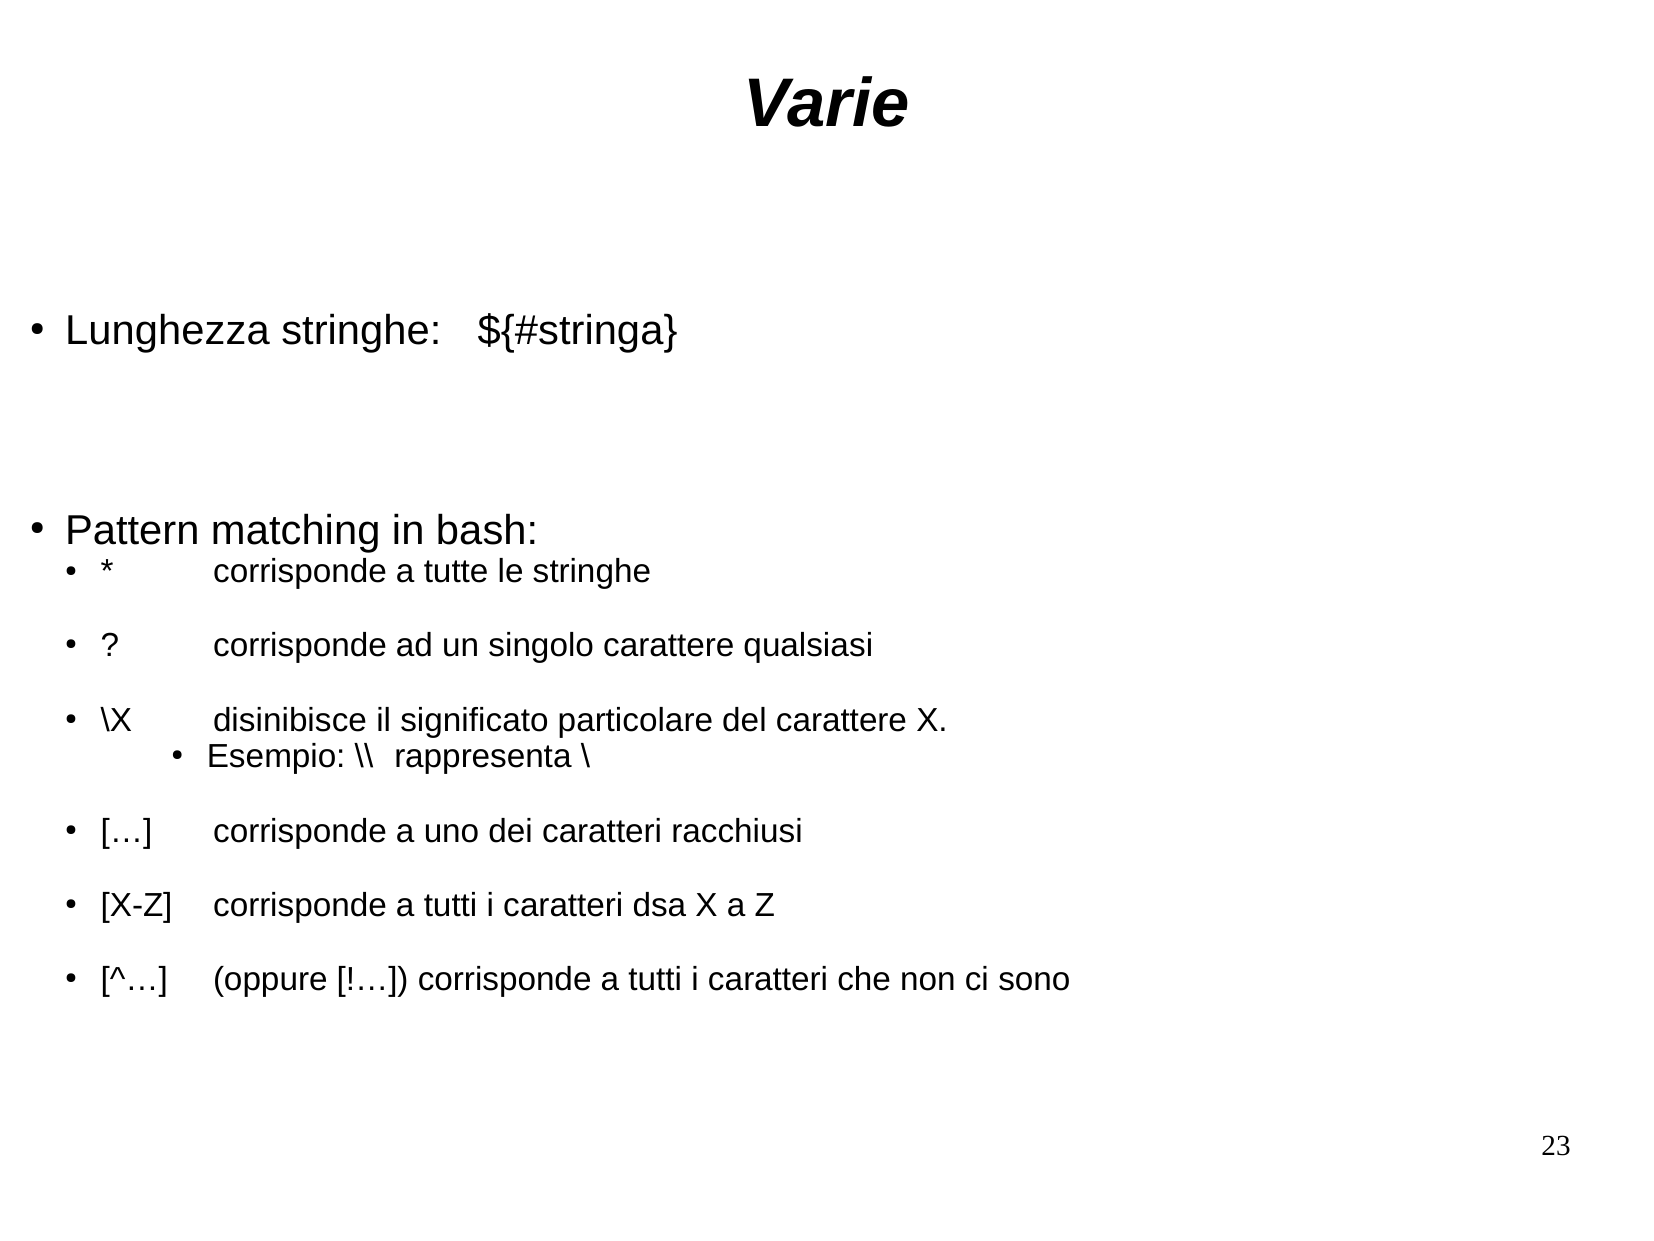

# Varie
Lunghezza stringhe:	${#stringa}
Pattern matching in bash:
*	corrisponde a tutte le stringhe
?	corrisponde ad un singolo carattere qualsiasi
\X	disinibisce il significato particolare del carattere X.
Esempio: \\	rappresenta \
[…]	corrisponde a uno dei caratteri racchiusi
[X-Z]	corrisponde a tutti i caratteri dsa X a Z
[^…]	(oppure [!…]) corrisponde a tutti i caratteri che non ci sono
23